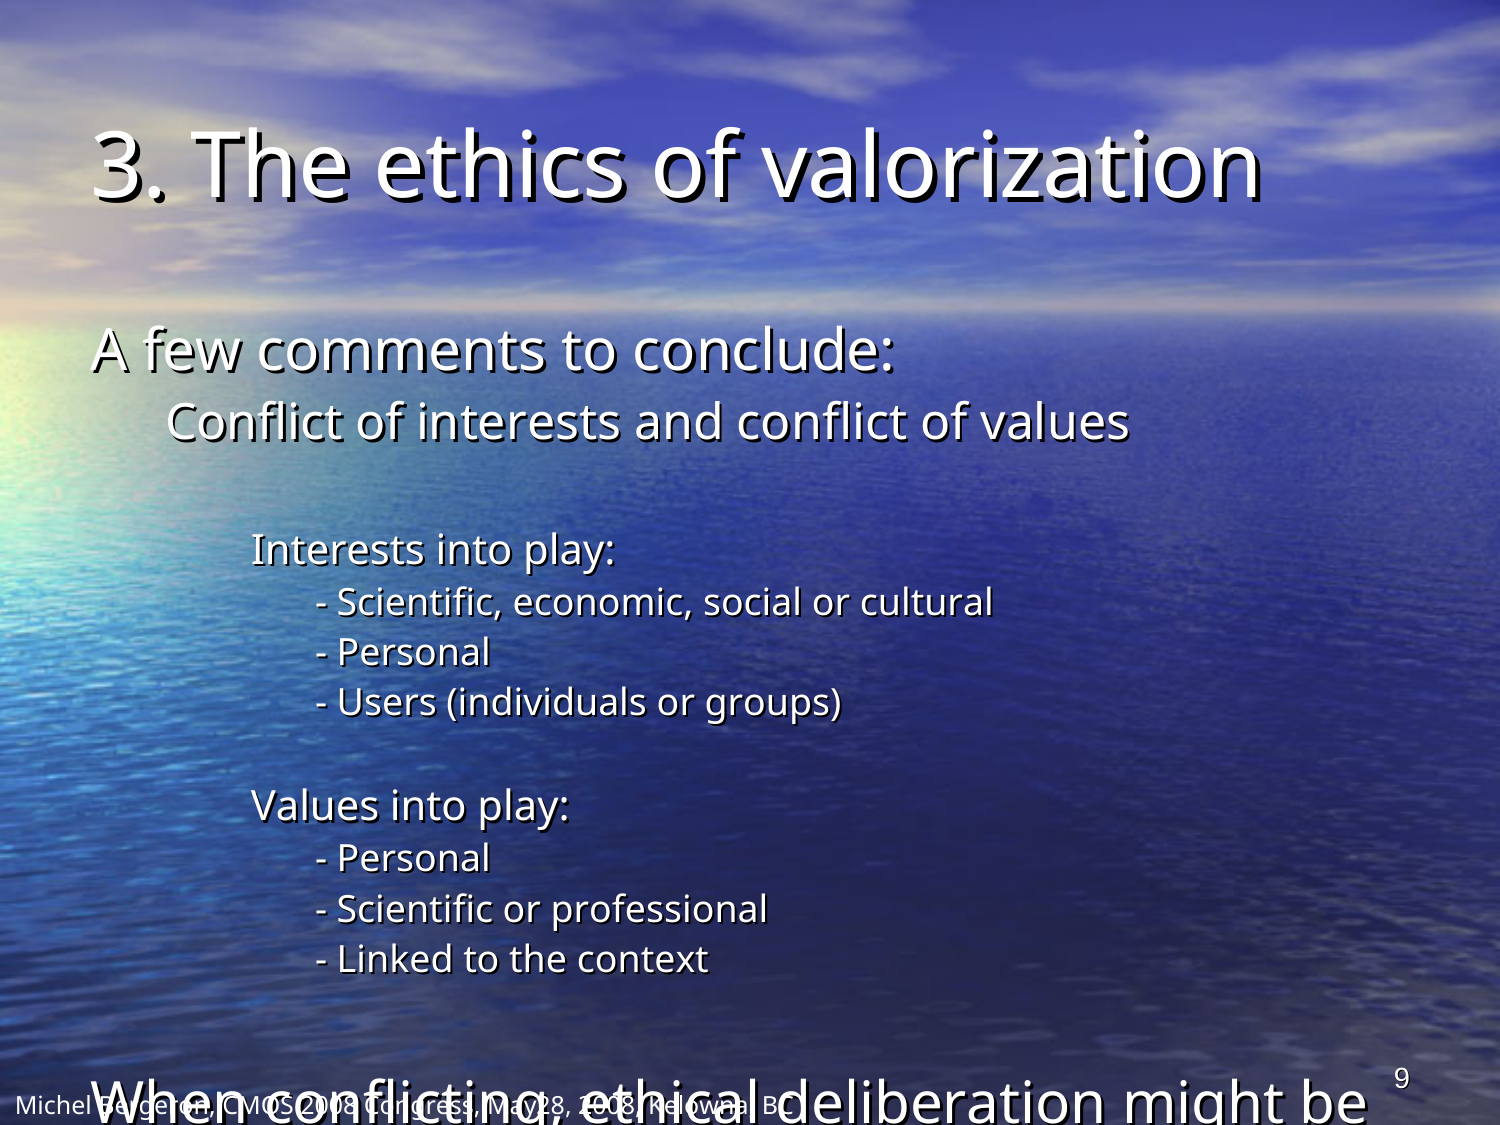

3. The ethics of valorization
A few comments to conclude:
Conflict of interests and conflict of values
 Interests into play:
- Scientific, economic, social or cultural
- Personal
- Users (individuals or groups)
 Values into play:
- Personal
- Scientific or professional
- Linked to the context
When conflicting, ethical deliberation might be required
Michel Bergeron, CMOS 2008 Congress, May28, 2008, Kelowna, BC